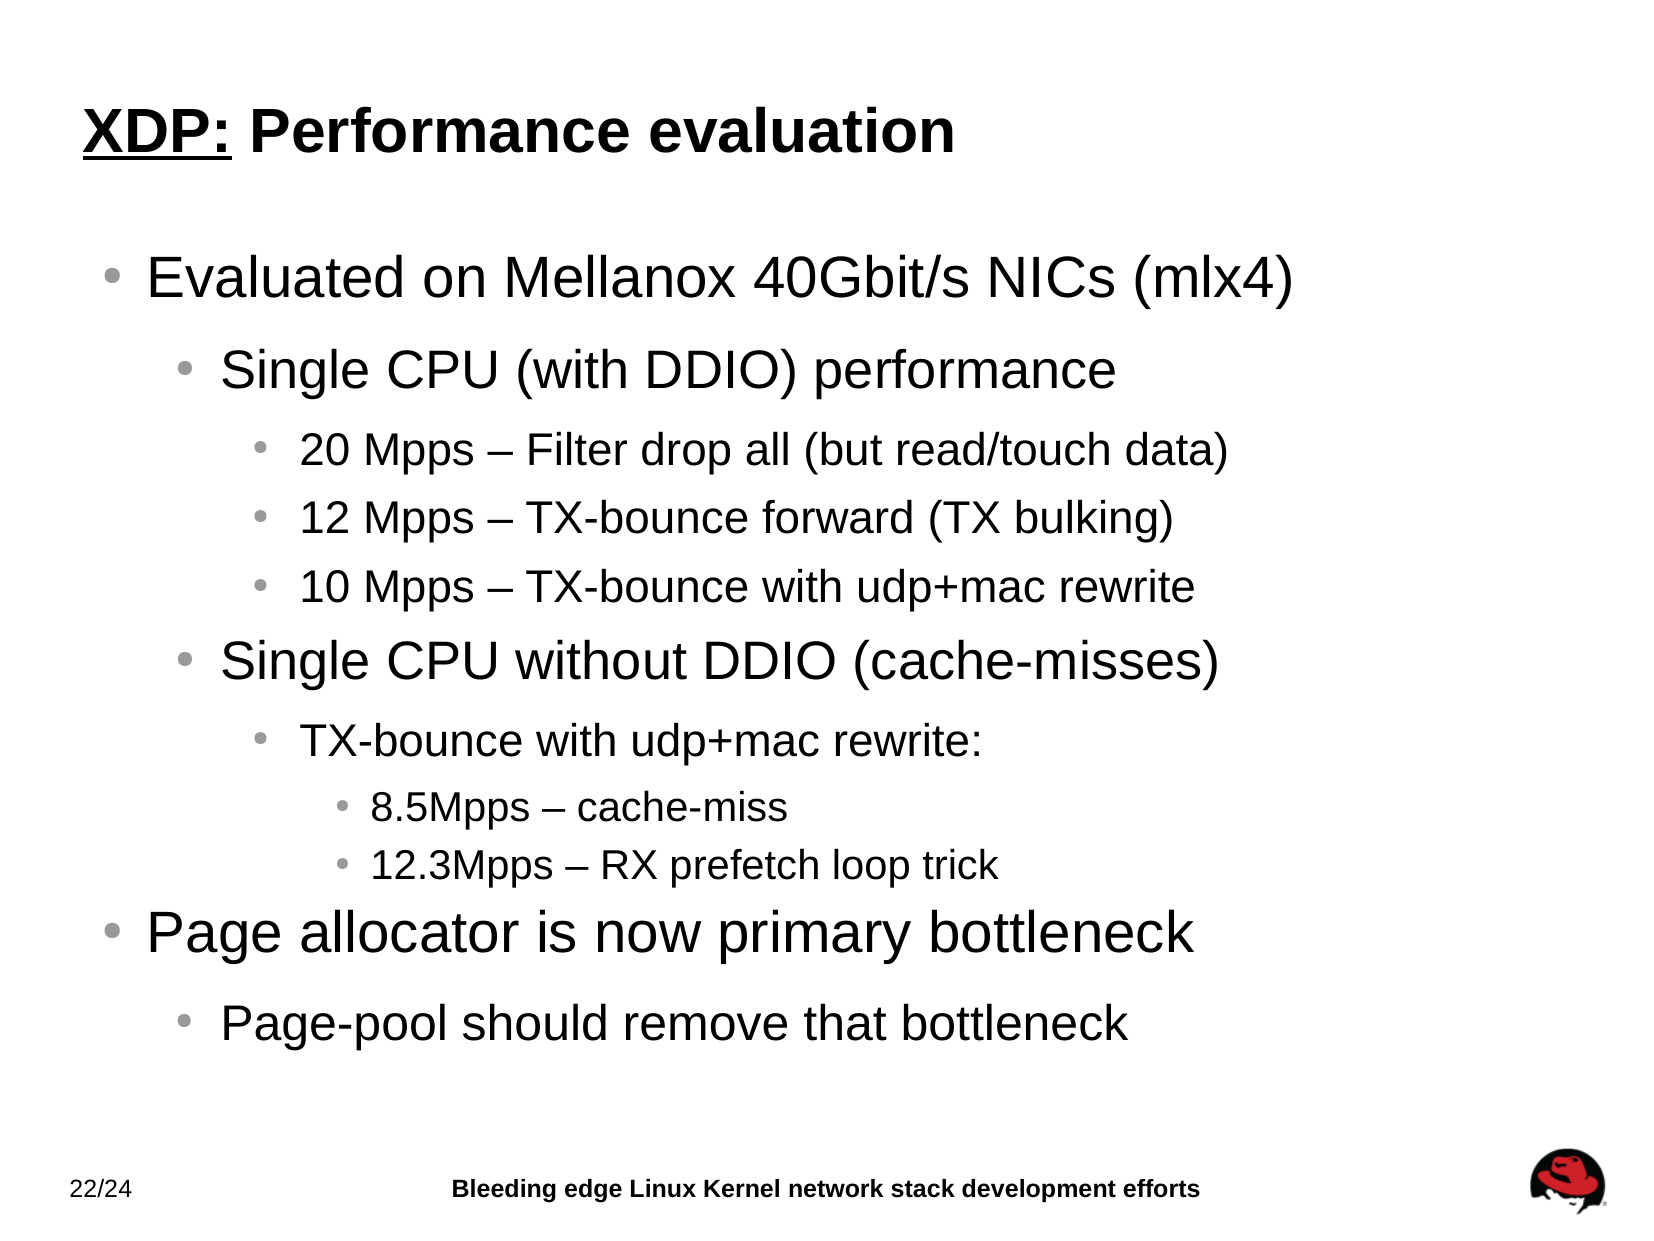

# XDP: Performance evaluation
Evaluated on Mellanox 40Gbit/s NICs (mlx4)
Single CPU (with DDIO) performance
20 Mpps – Filter drop all (but read/touch data)
12 Mpps – TX-bounce forward (TX bulking)
10 Mpps – TX-bounce with udp+mac rewrite
Single CPU without DDIO (cache-misses)
TX-bounce with udp+mac rewrite:
8.5Mpps – cache-miss
12.3Mpps – RX prefetch loop trick
Page allocator is now primary bottleneck
Page-pool should remove that bottleneck